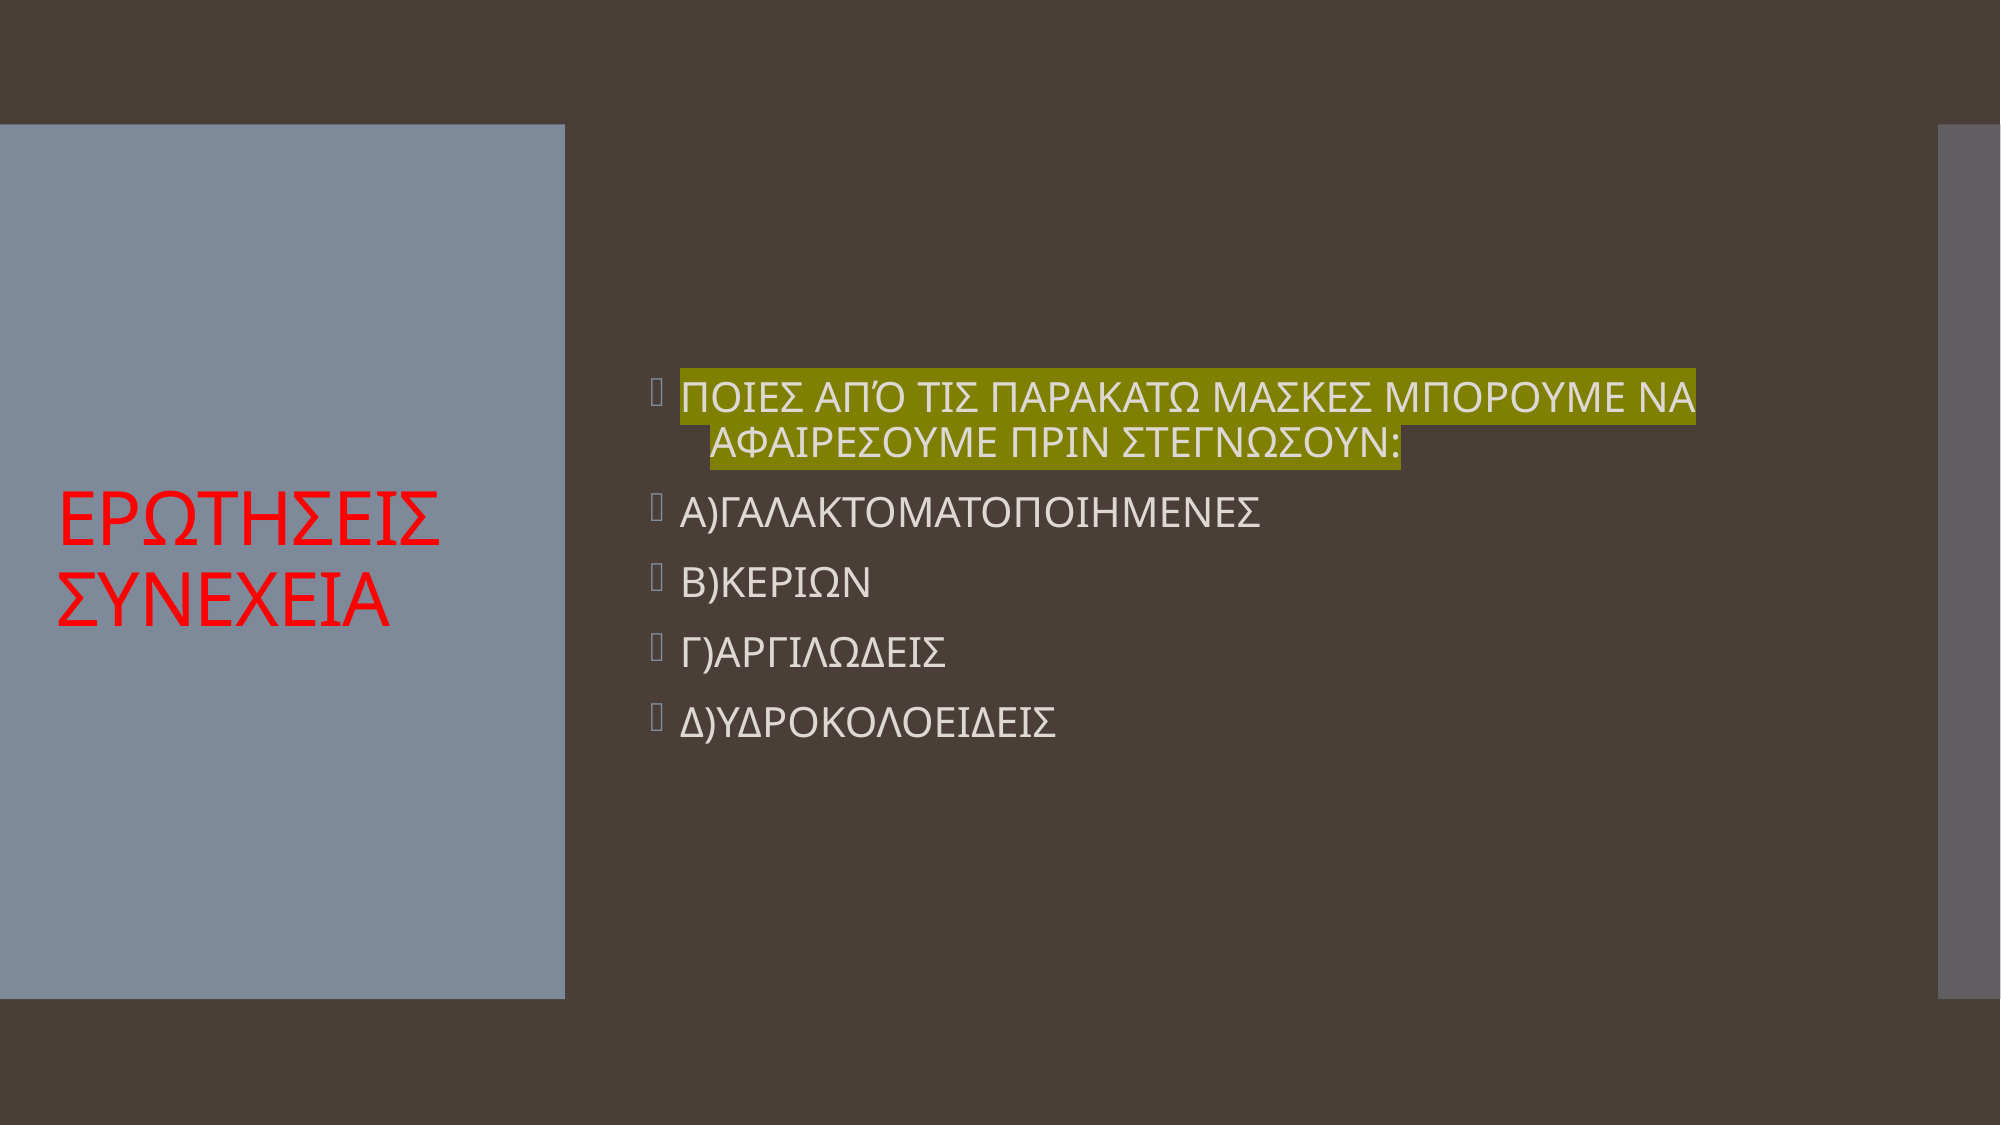

ΠΟΙΕΣ ΑΠΌ ΤΙΣ ΠΑΡΑΚΑΤΩ ΜΑΣΚΕΣ ΜΠΟΡΟΥΜΕ ΝΑ ΑΦΑΙΡΕΣΟΥΜΕ ΠΡΙΝ ΣΤΕΓΝΩΣΟΥΝ:
Α)ΓΑΛΑΚΤΟΜΑΤΟΠΟΙΗΜΕΝΕΣ
Β)ΚΕΡΙΩΝ
Γ)ΑΡΓΙΛΩΔΕΙΣ
Δ)ΥΔΡΟΚΟΛΟΕΙΔΕΙΣ
# ΕΡΩΤΗΣΕΙΣ ΣΥΝΕΧΕΙΑ